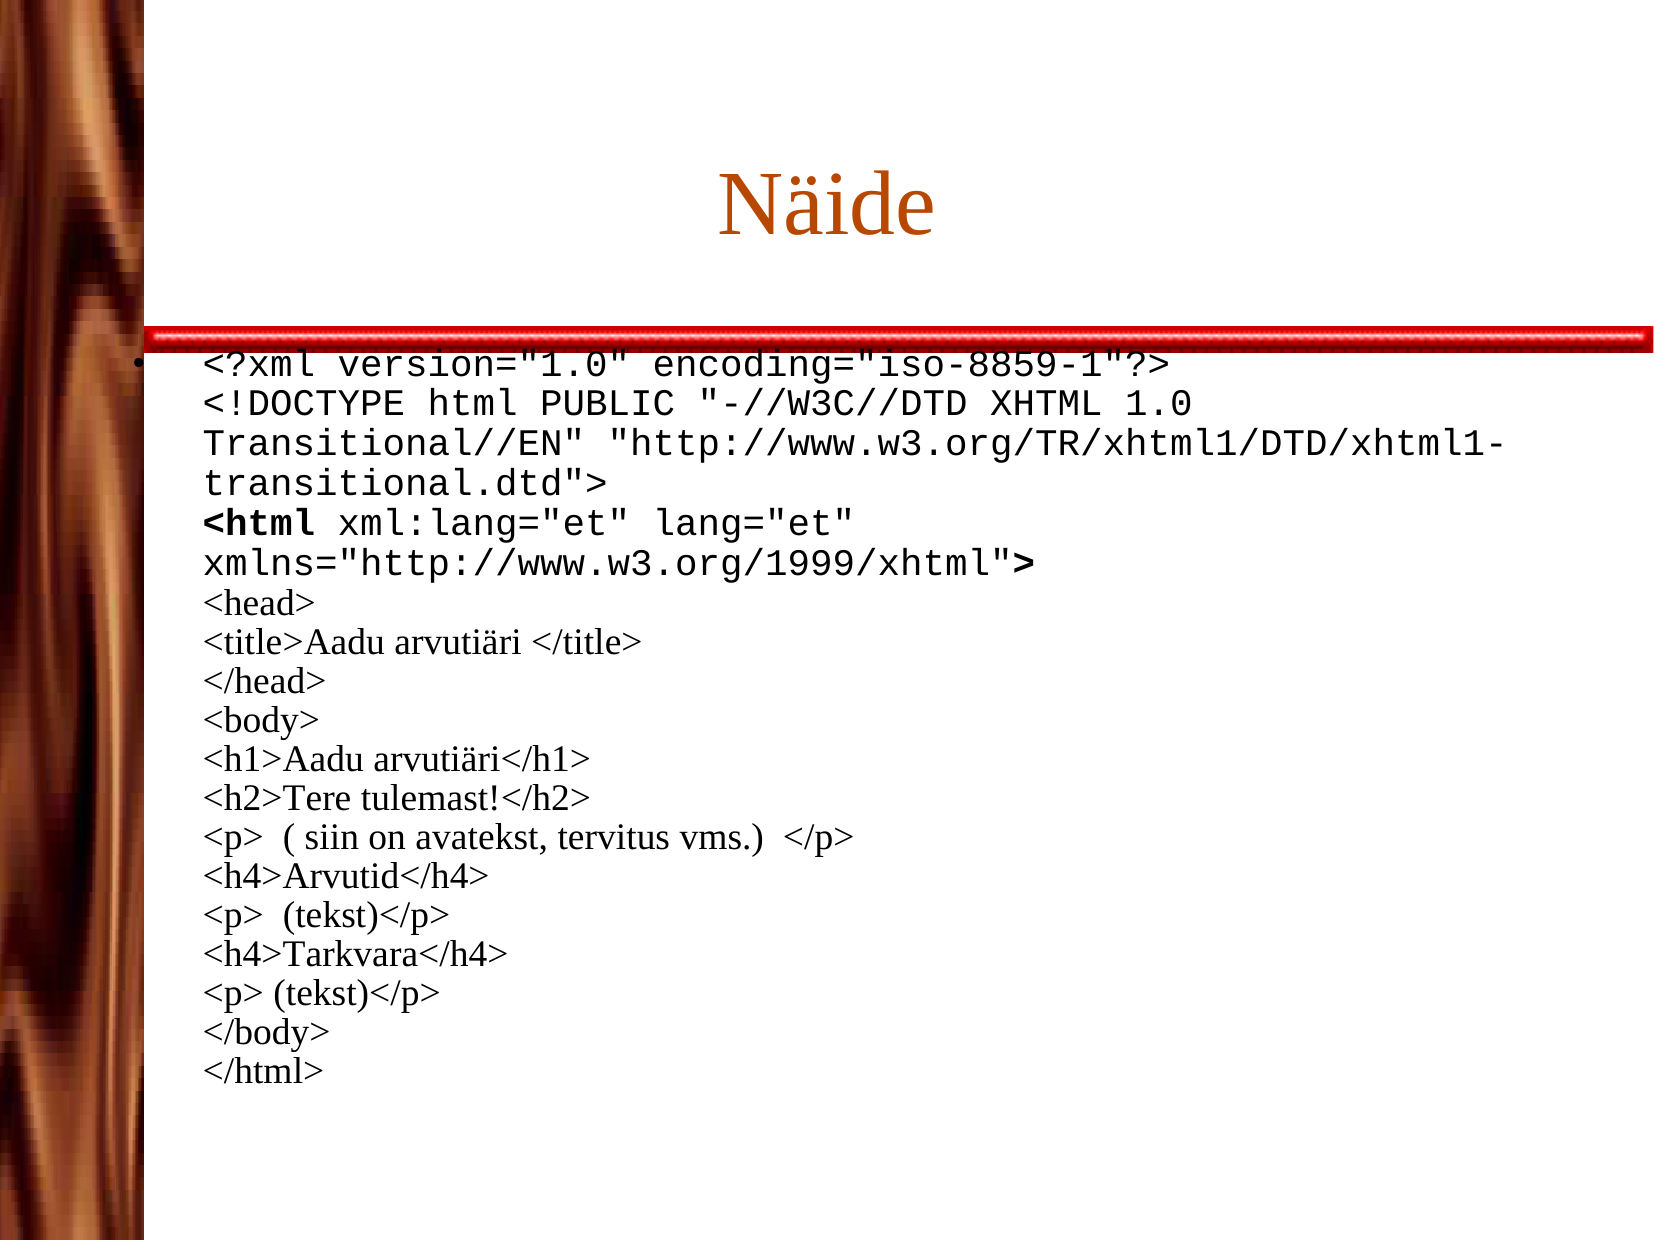

# Näide
<?xml version="1.0" encoding="iso-8859-1"?>
<!DOCTYPE html PUBLIC "-//W3C//DTD XHTML 1.0 Transitional//EN" "http://www.w3.org/TR/xhtml1/DTD/xhtml1-transitional.dtd">
<html xml:lang="et" lang="et" xmlns="http://www.w3.org/1999/xhtml">
<head>
<title>Aadu arvutiäri </title>
</head>
<body>
<h1>Aadu arvutiäri</h1>
<h2>Tere tulemast!</h2>
<p> ( siin on avatekst, tervitus vms.) </p>
<h4>Arvutid</h4>
<p> (tekst)</p>
<h4>Tarkvara</h4>
<p> (tekst)</p>
</body>
</html>